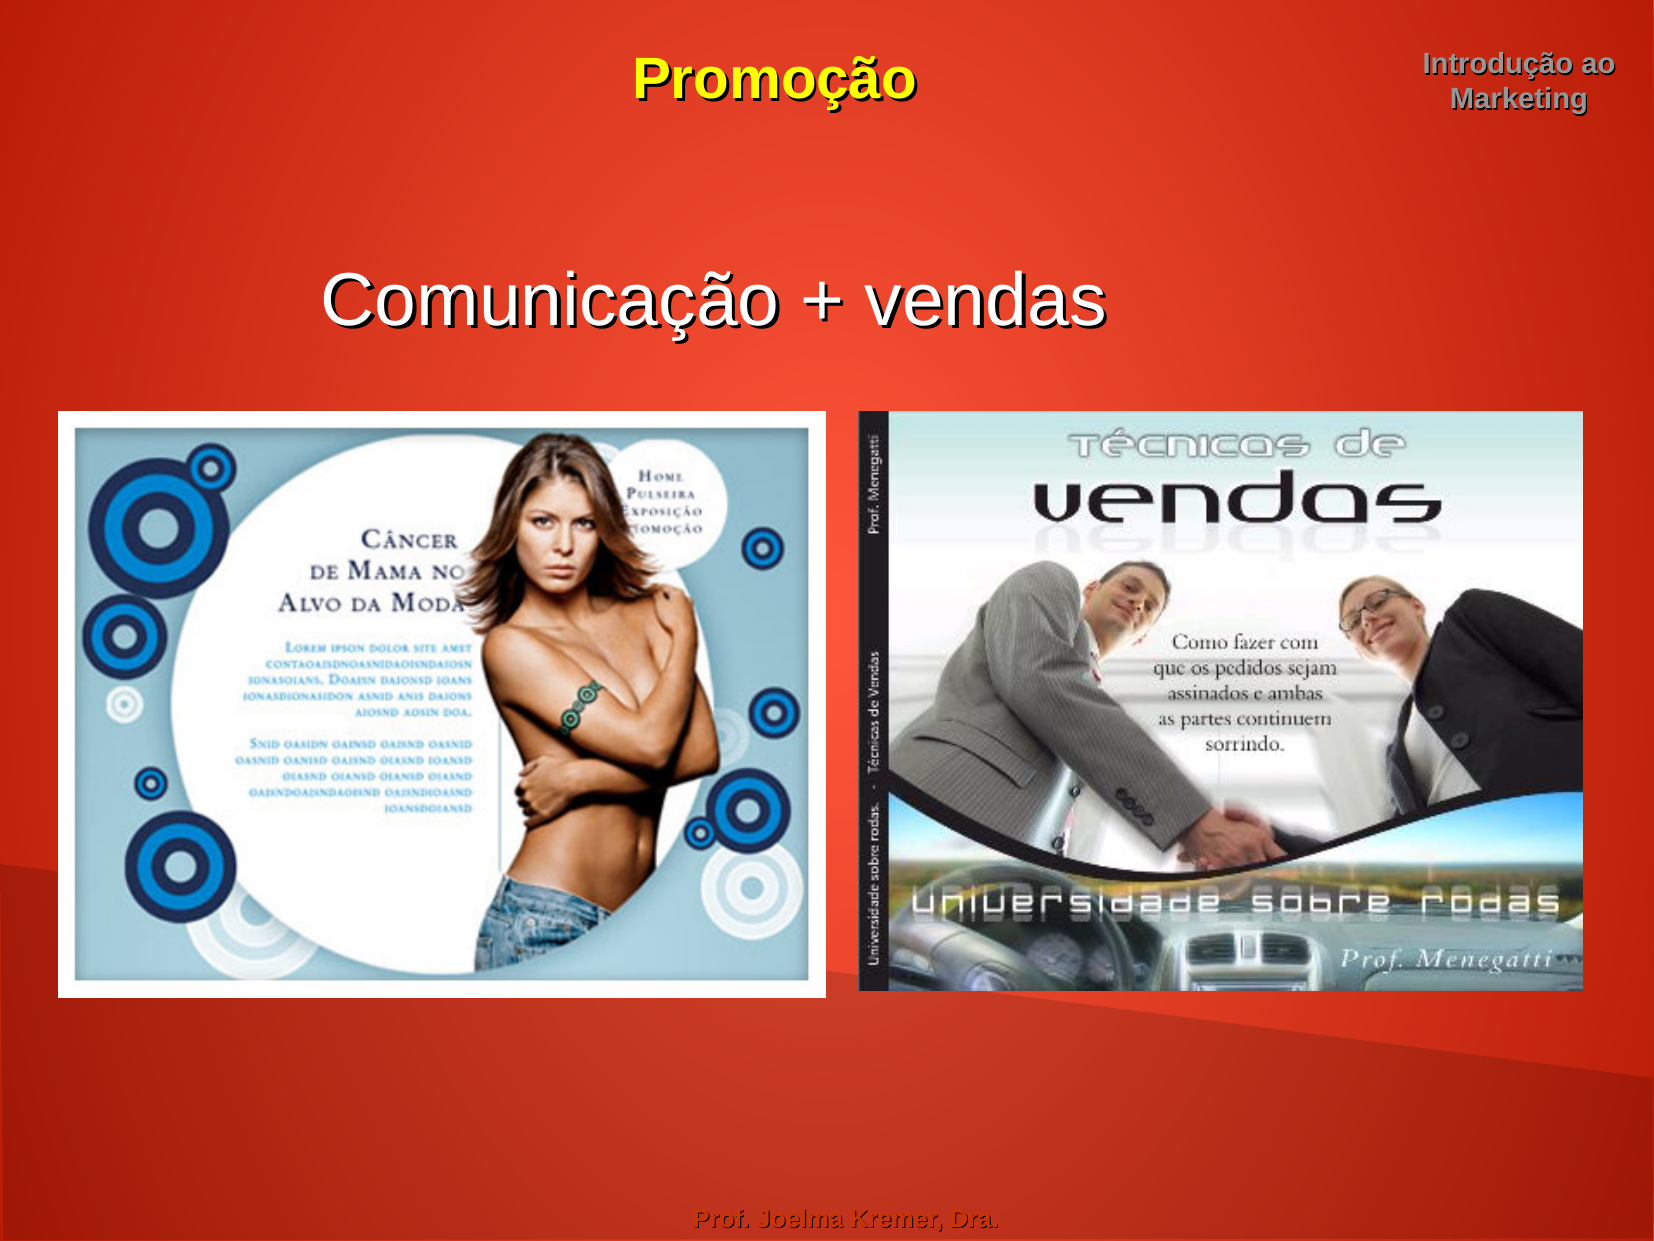

# Introdução ao Marketing
Promoção
Comunicação + vendas
Prof. Joelma Kremer, Dra.